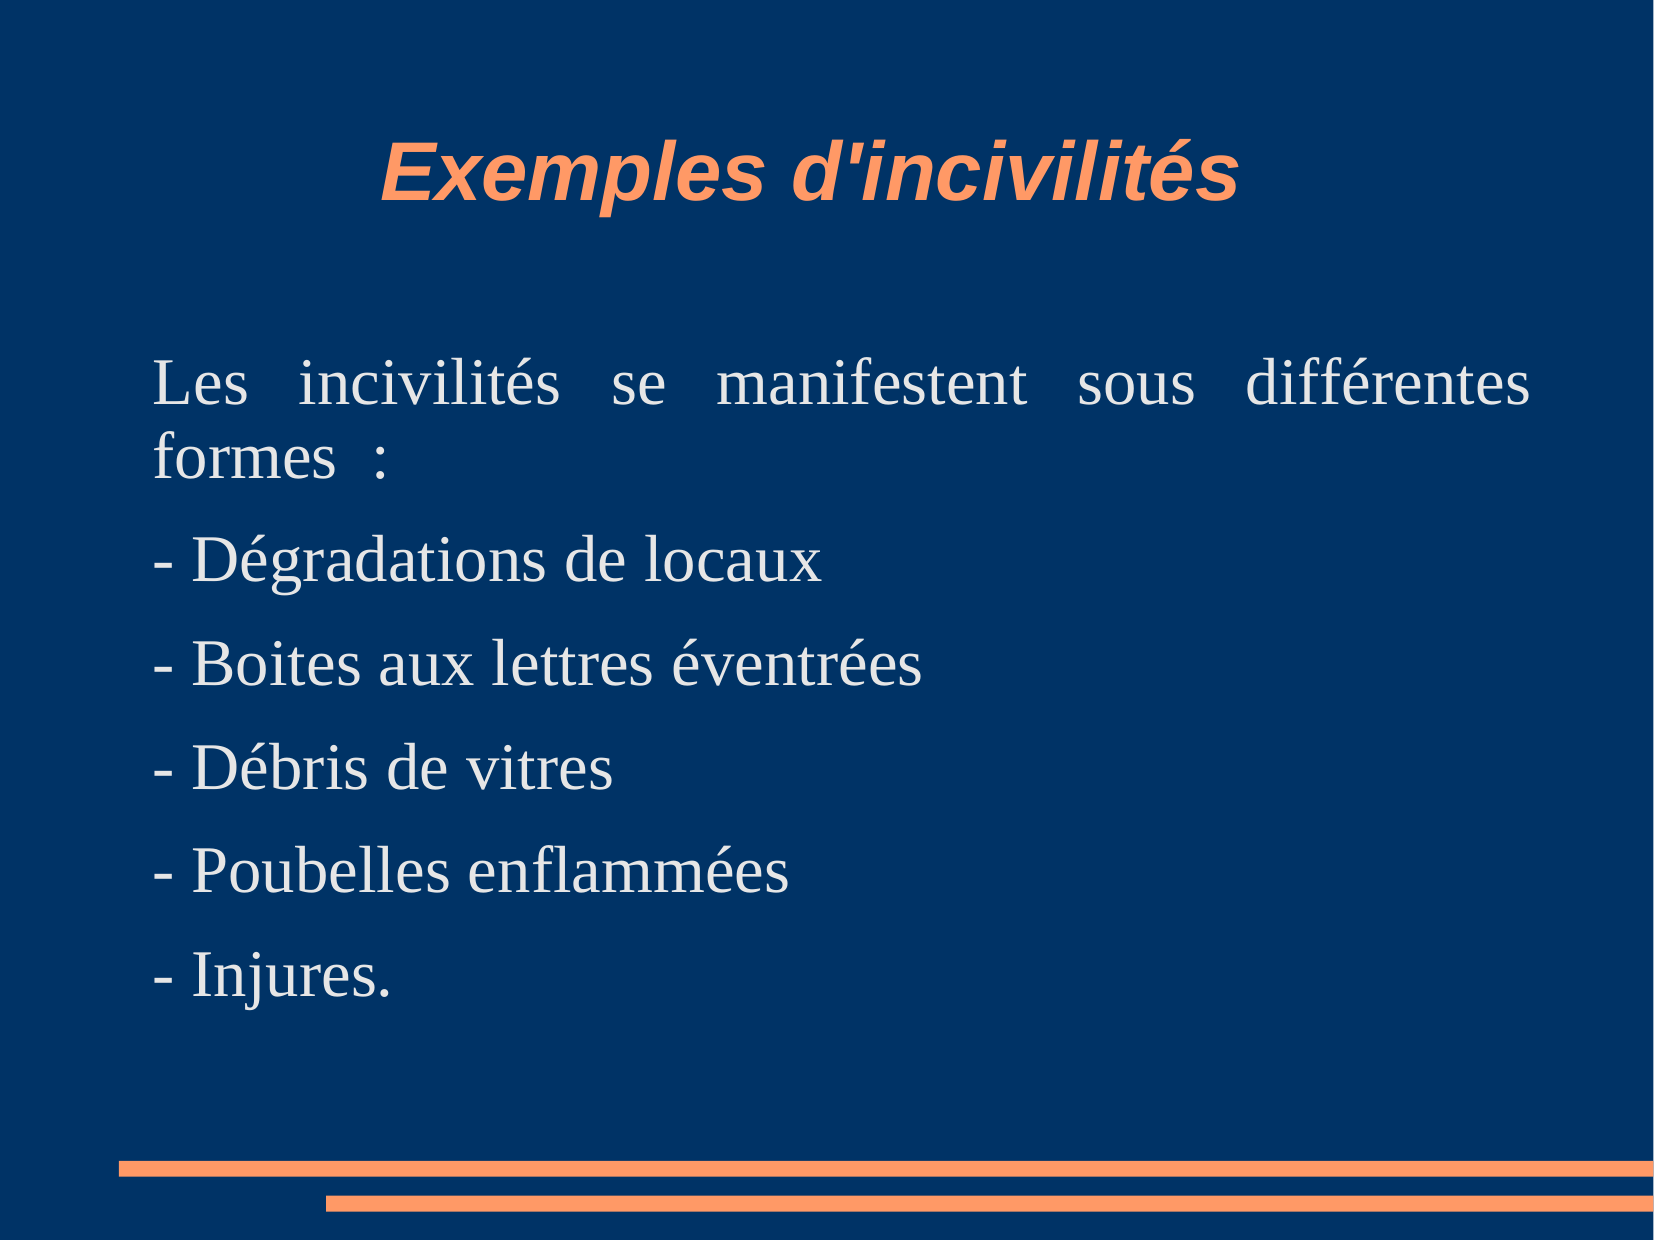

# Exemples d'incivilités
Les incivilités se manifestent sous différentes formes :
- Dégradations de locaux
- Boites aux lettres éventrées
- Débris de vitres
- Poubelles enflammées
- Injures.